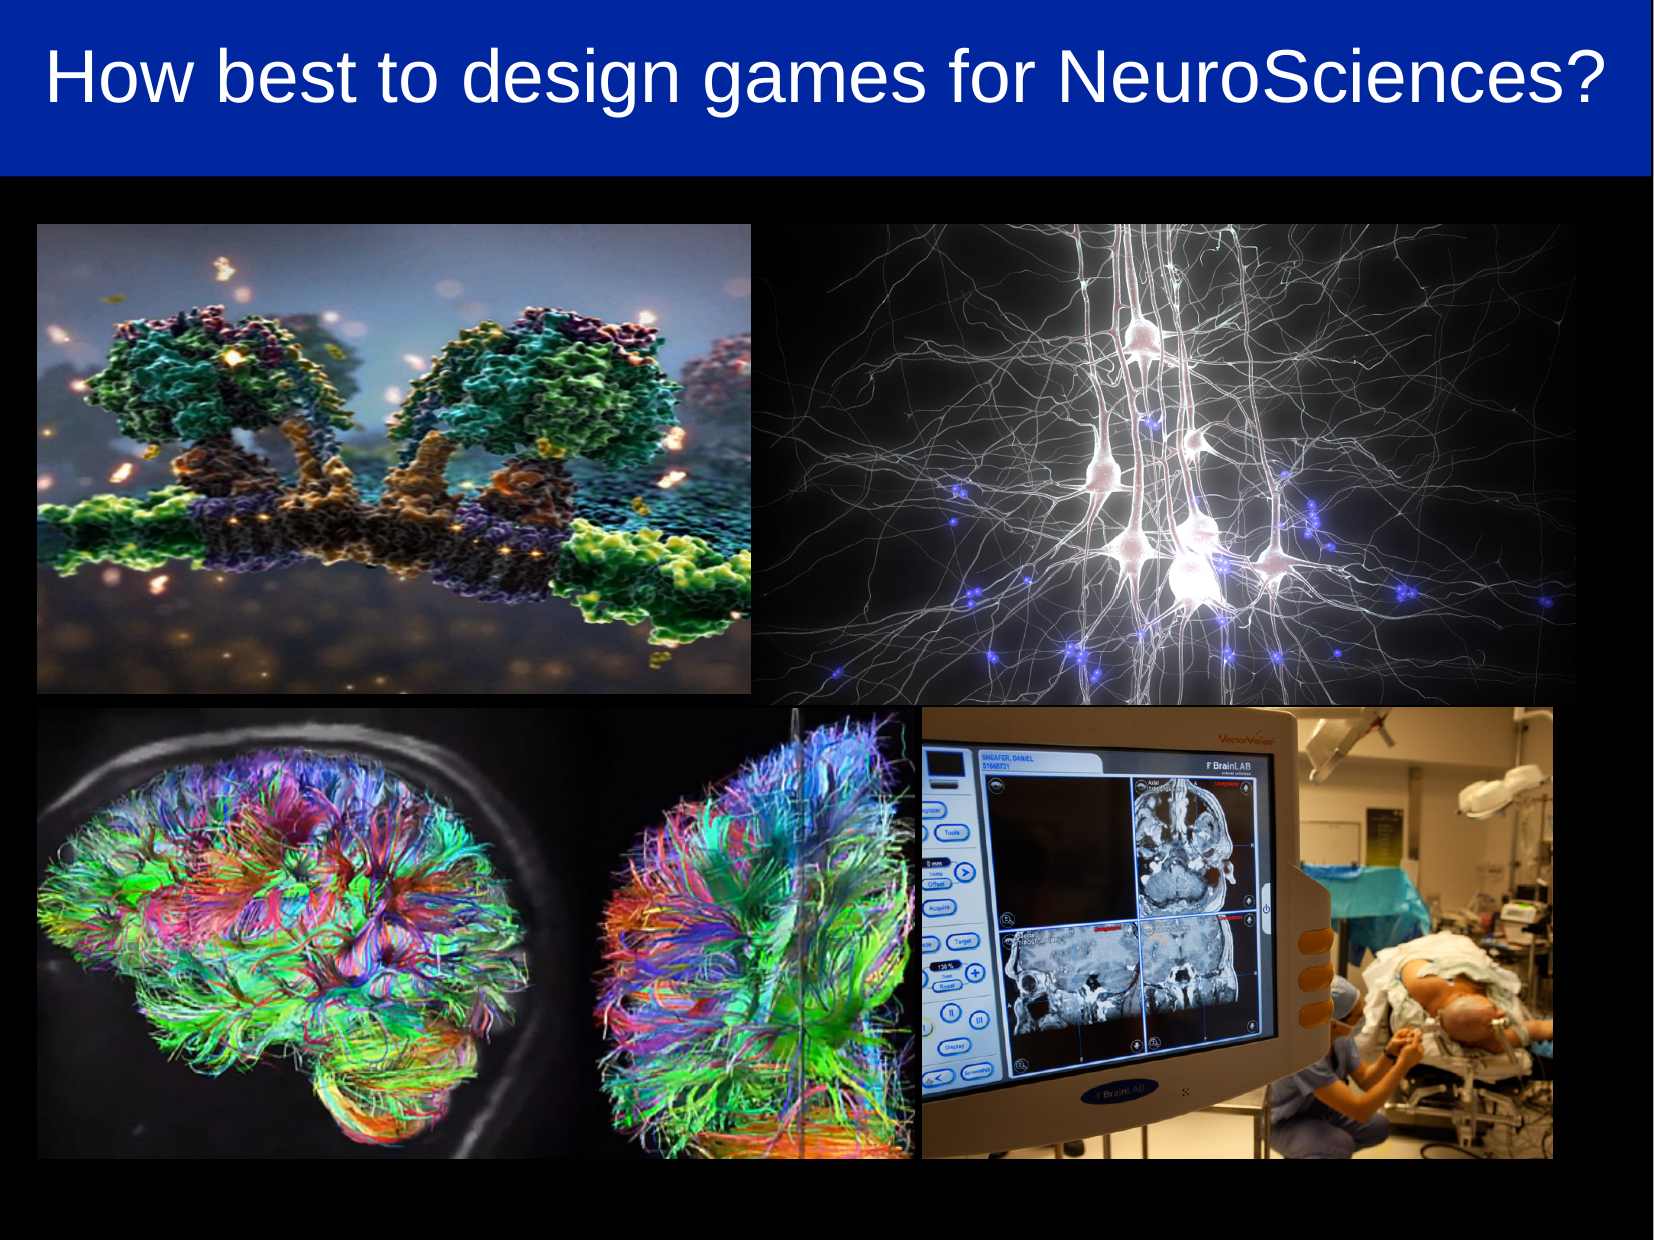

How best to design games for NeuroSciences?
#